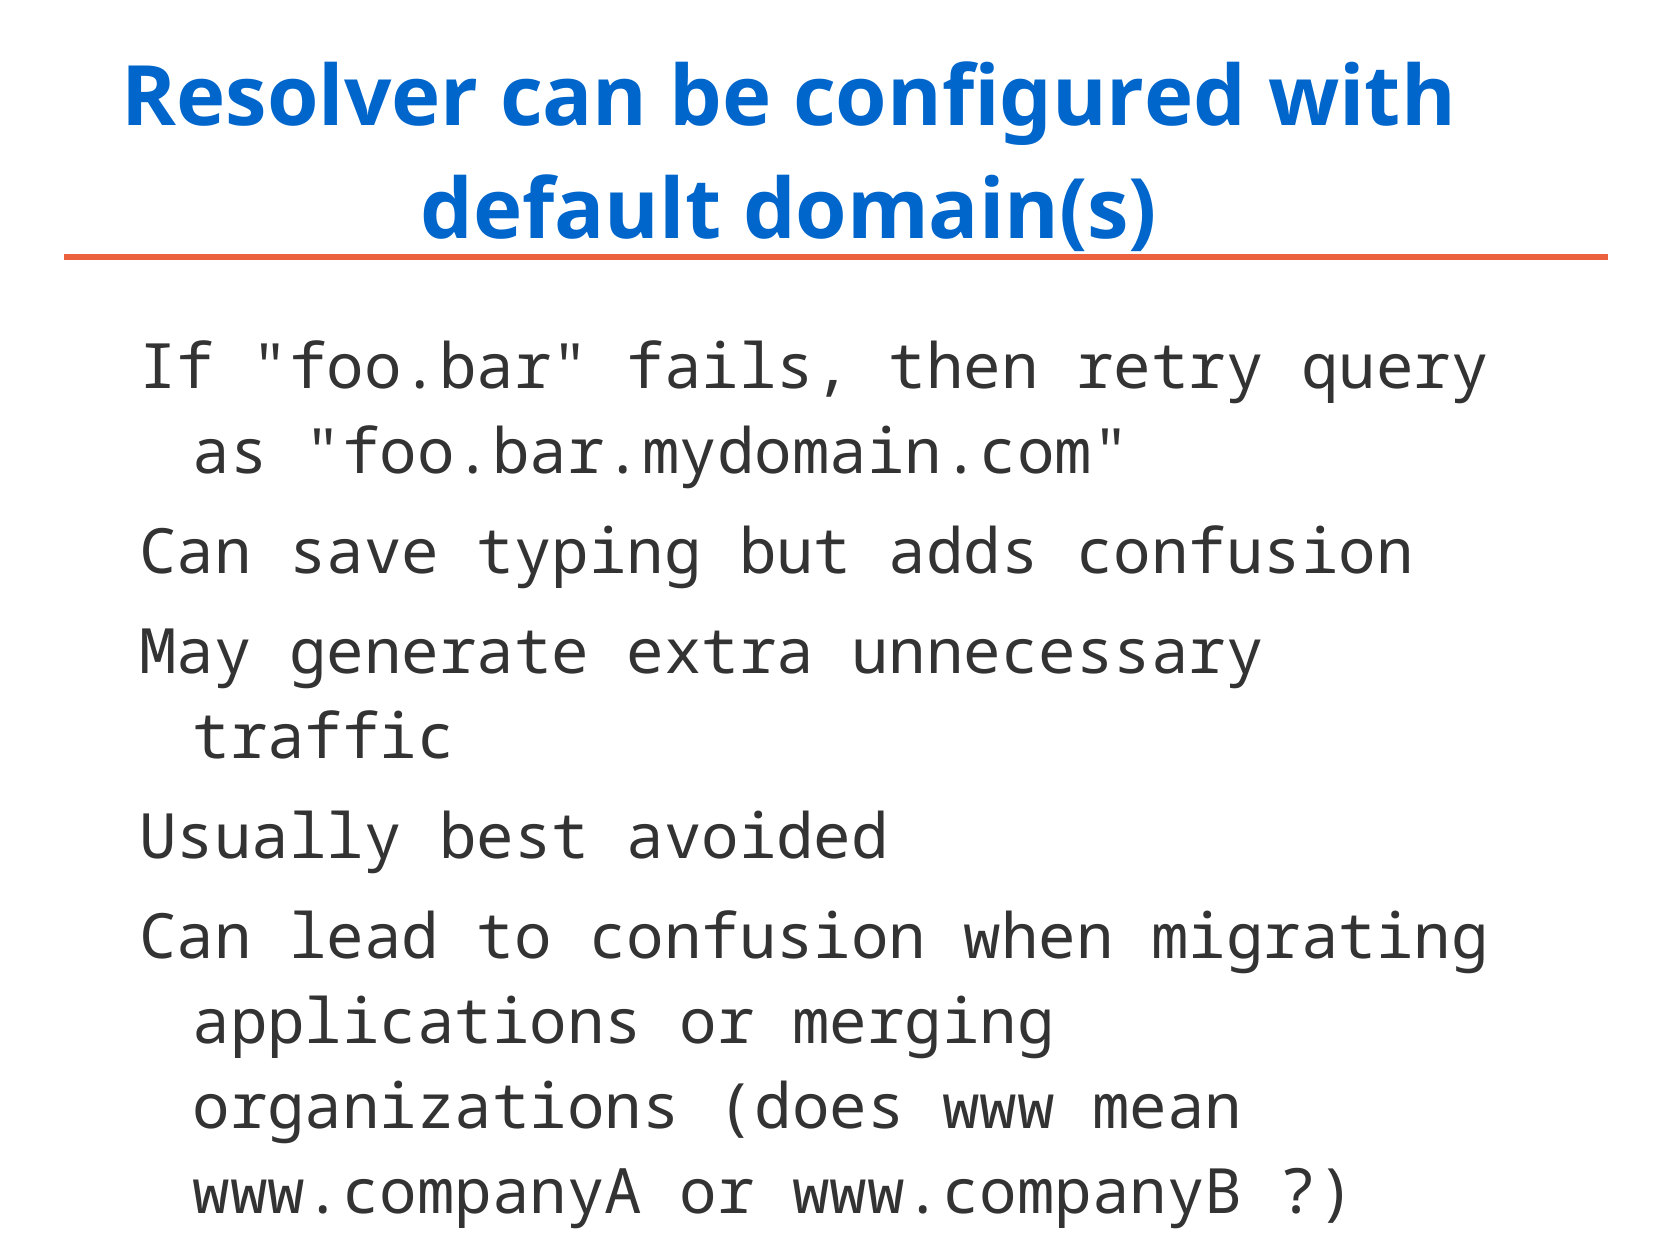

# Resolver can be configured with default domain(s)
If "foo.bar" fails, then retry query as "foo.bar.mydomain.com"
Can save typing but adds confusion
May generate extra unnecessary traffic
Usually best avoided
Can lead to confusion when migrating applications or merging organizations (does www mean www.companyA or www.companyB ?)